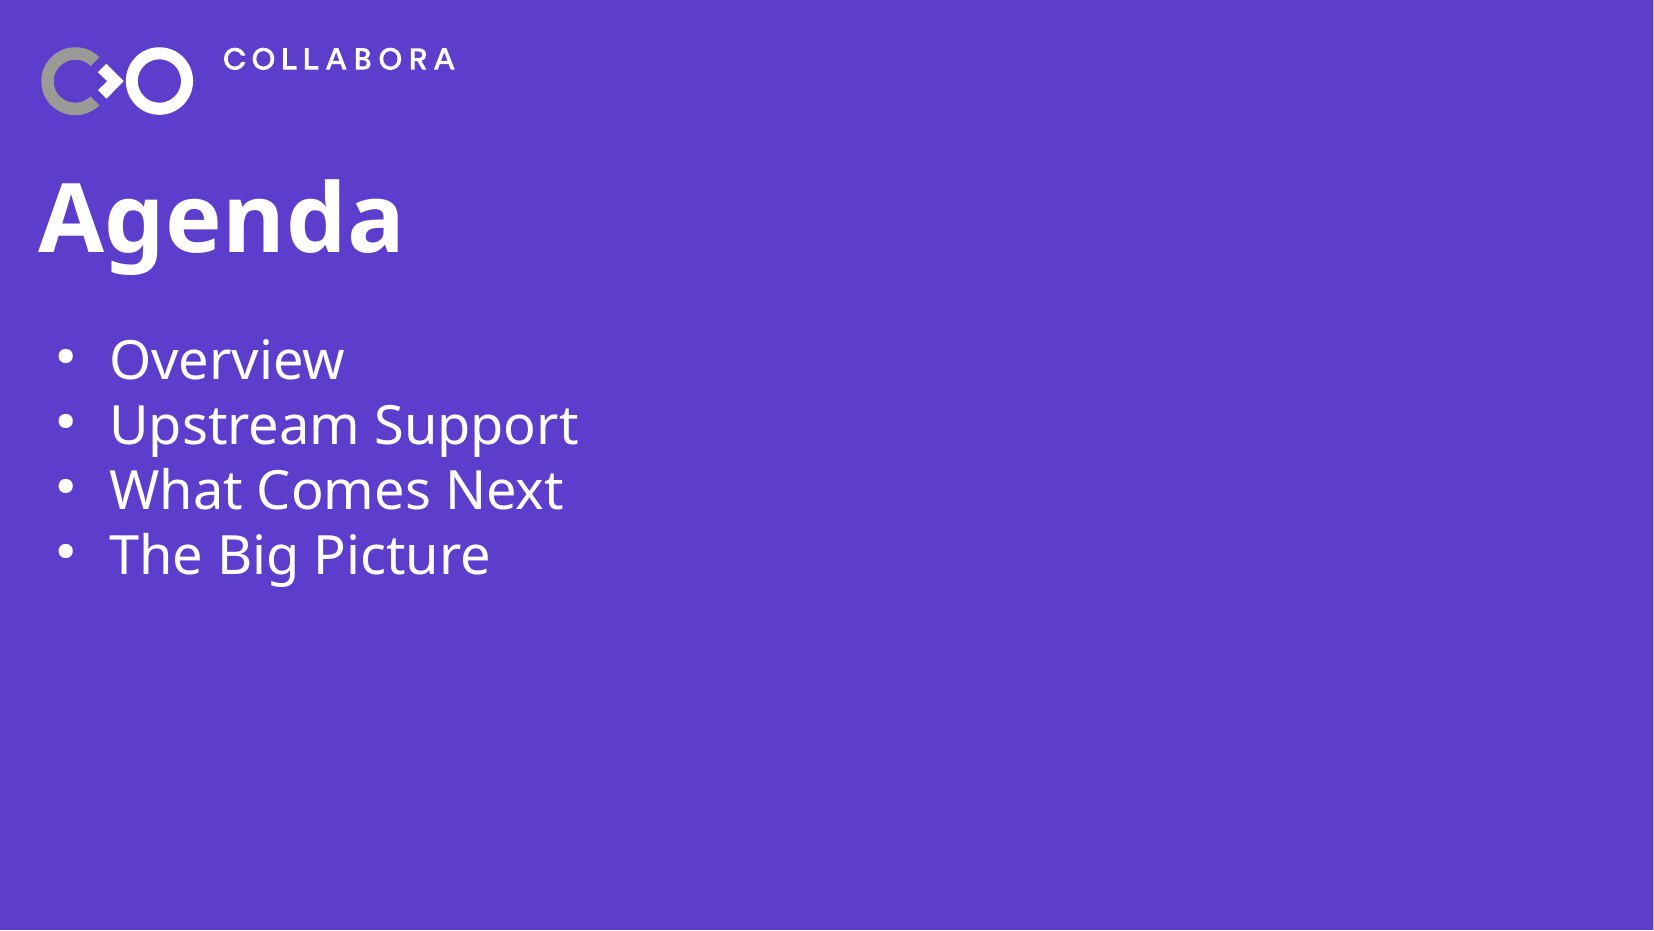

Agenda
# Overview
Upstream Support
What Comes Next
The Big Picture